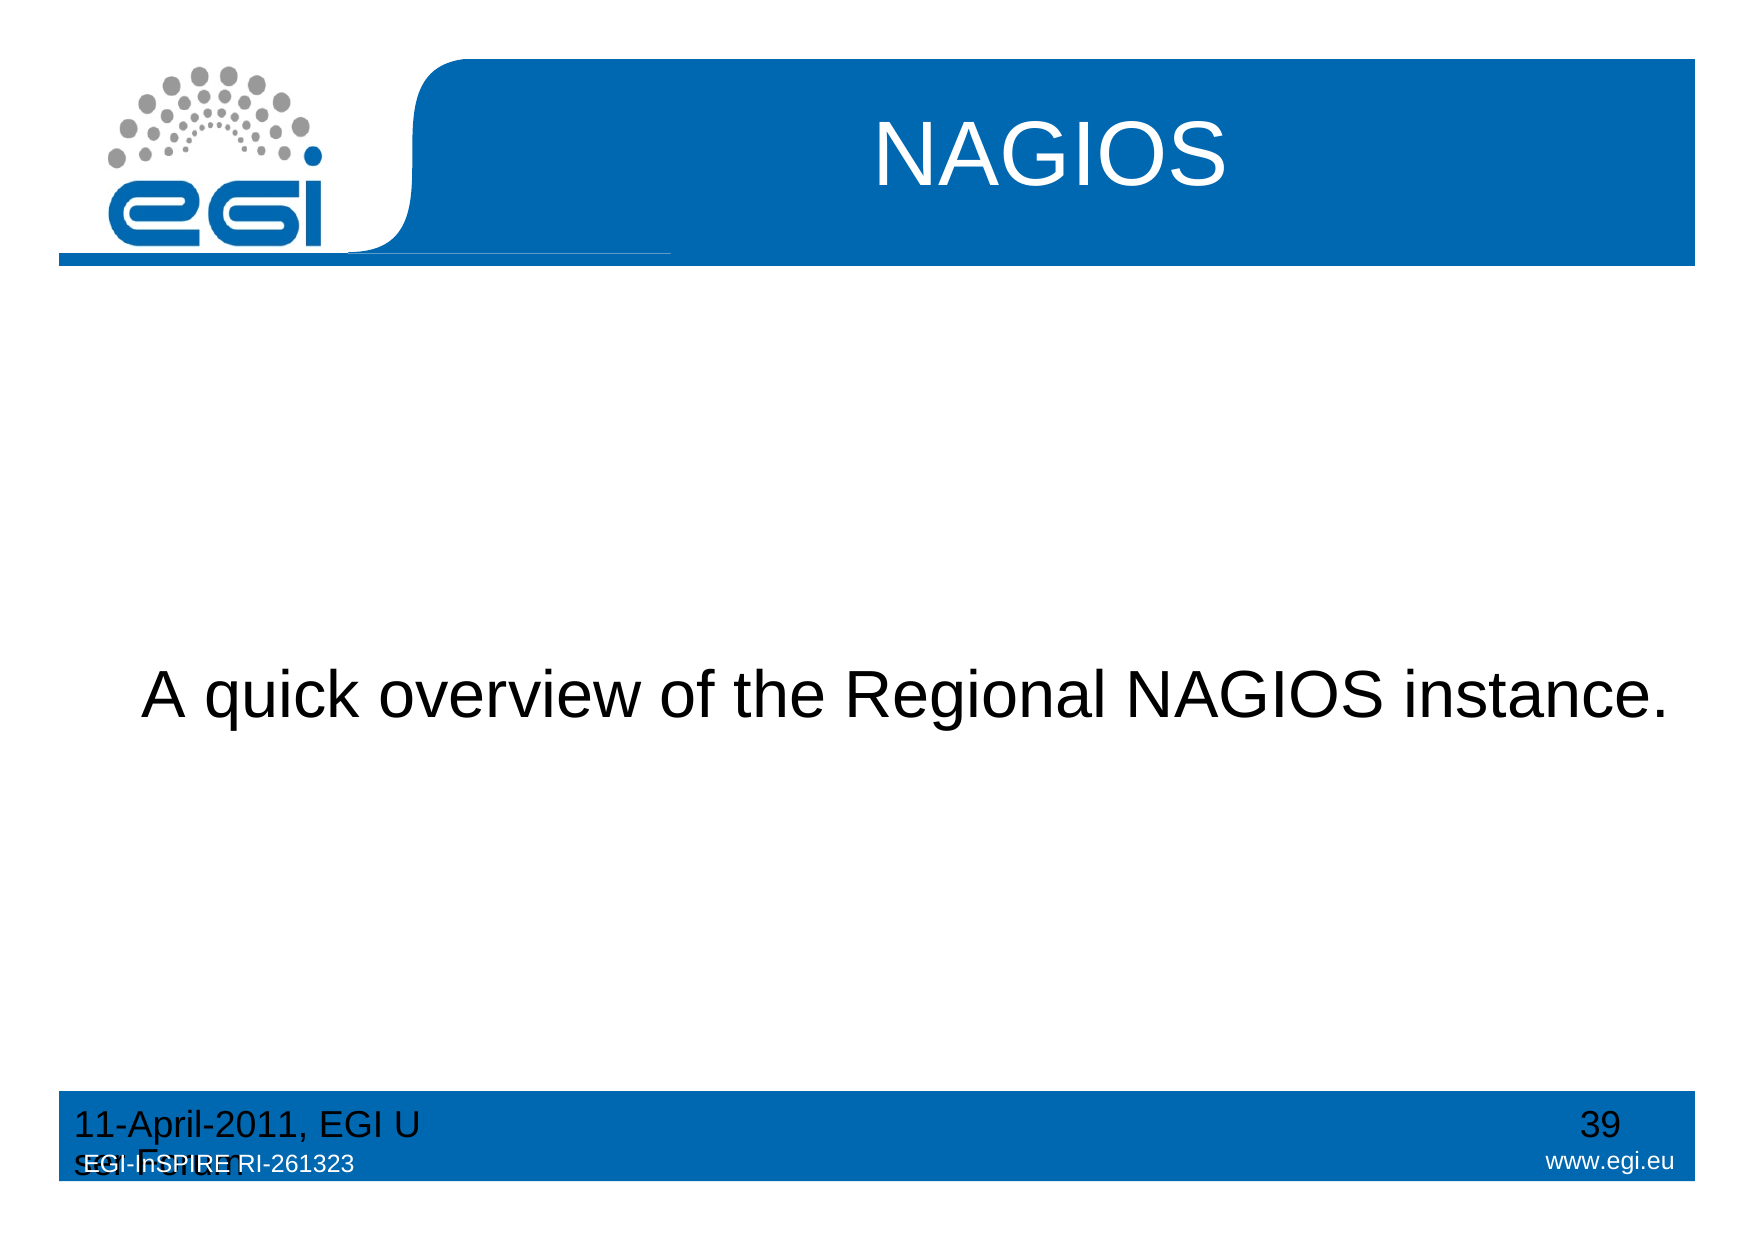

# NAGIOS
A quick overview of the Regional NAGIOS instance.
11-April-2011, EGI User Forum
39
Training Guide